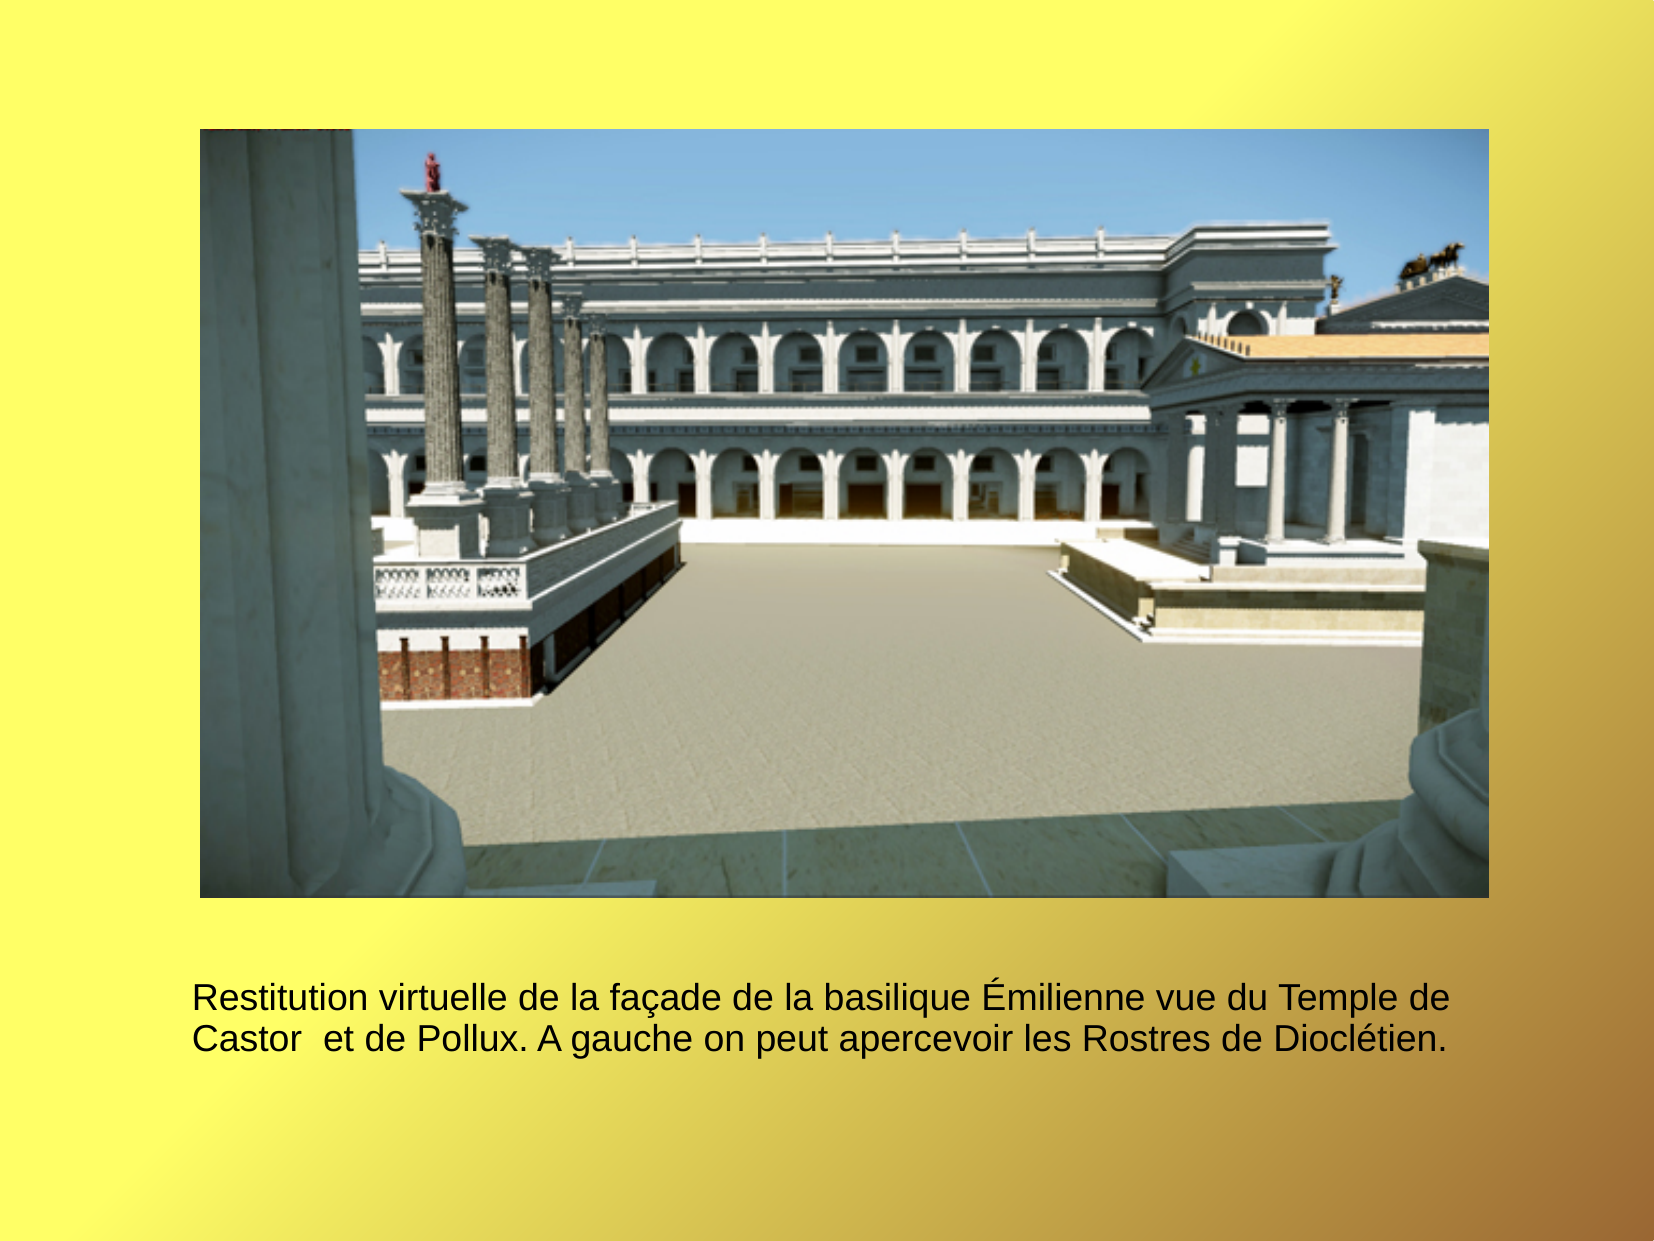

Restitution virtuelle de la façade de la basilique Émilienne vue du Temple de Castor et de Pollux. A gauche on peut apercevoir les Rostres de Dioclétien.